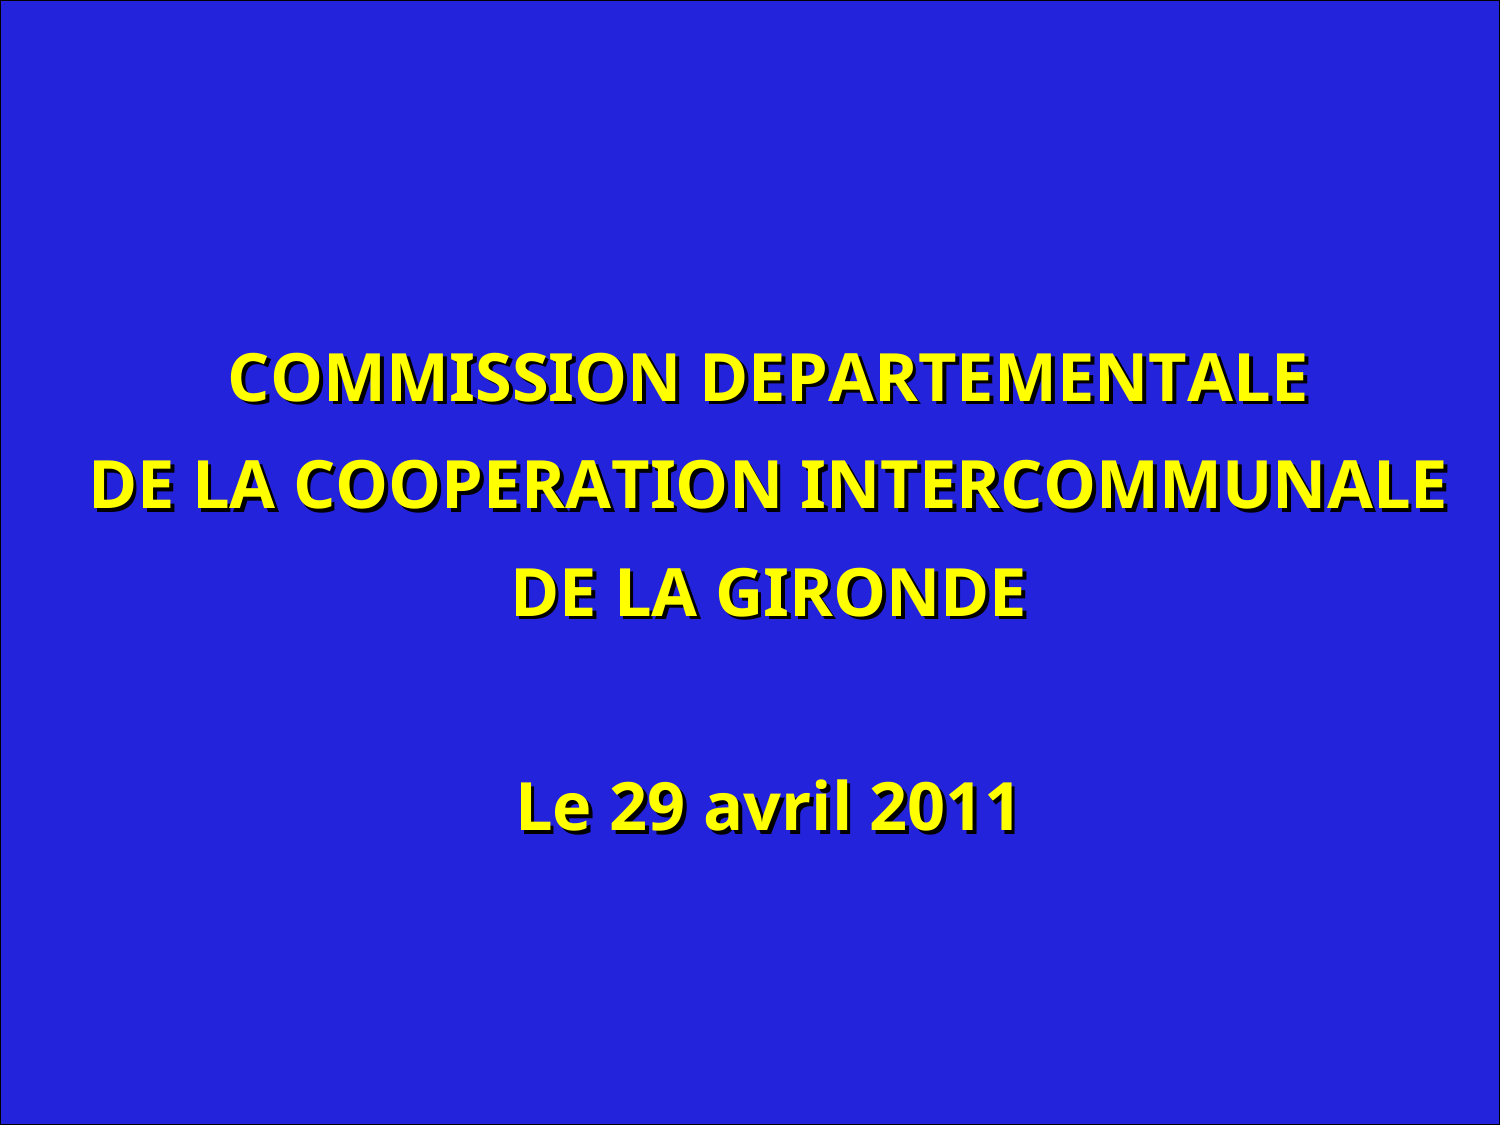

COMMISSION DEPARTEMENTALE
 DE LA COOPERATION INTERCOMMUNALE
DE LA GIRONDE
Le 29 avril 2011